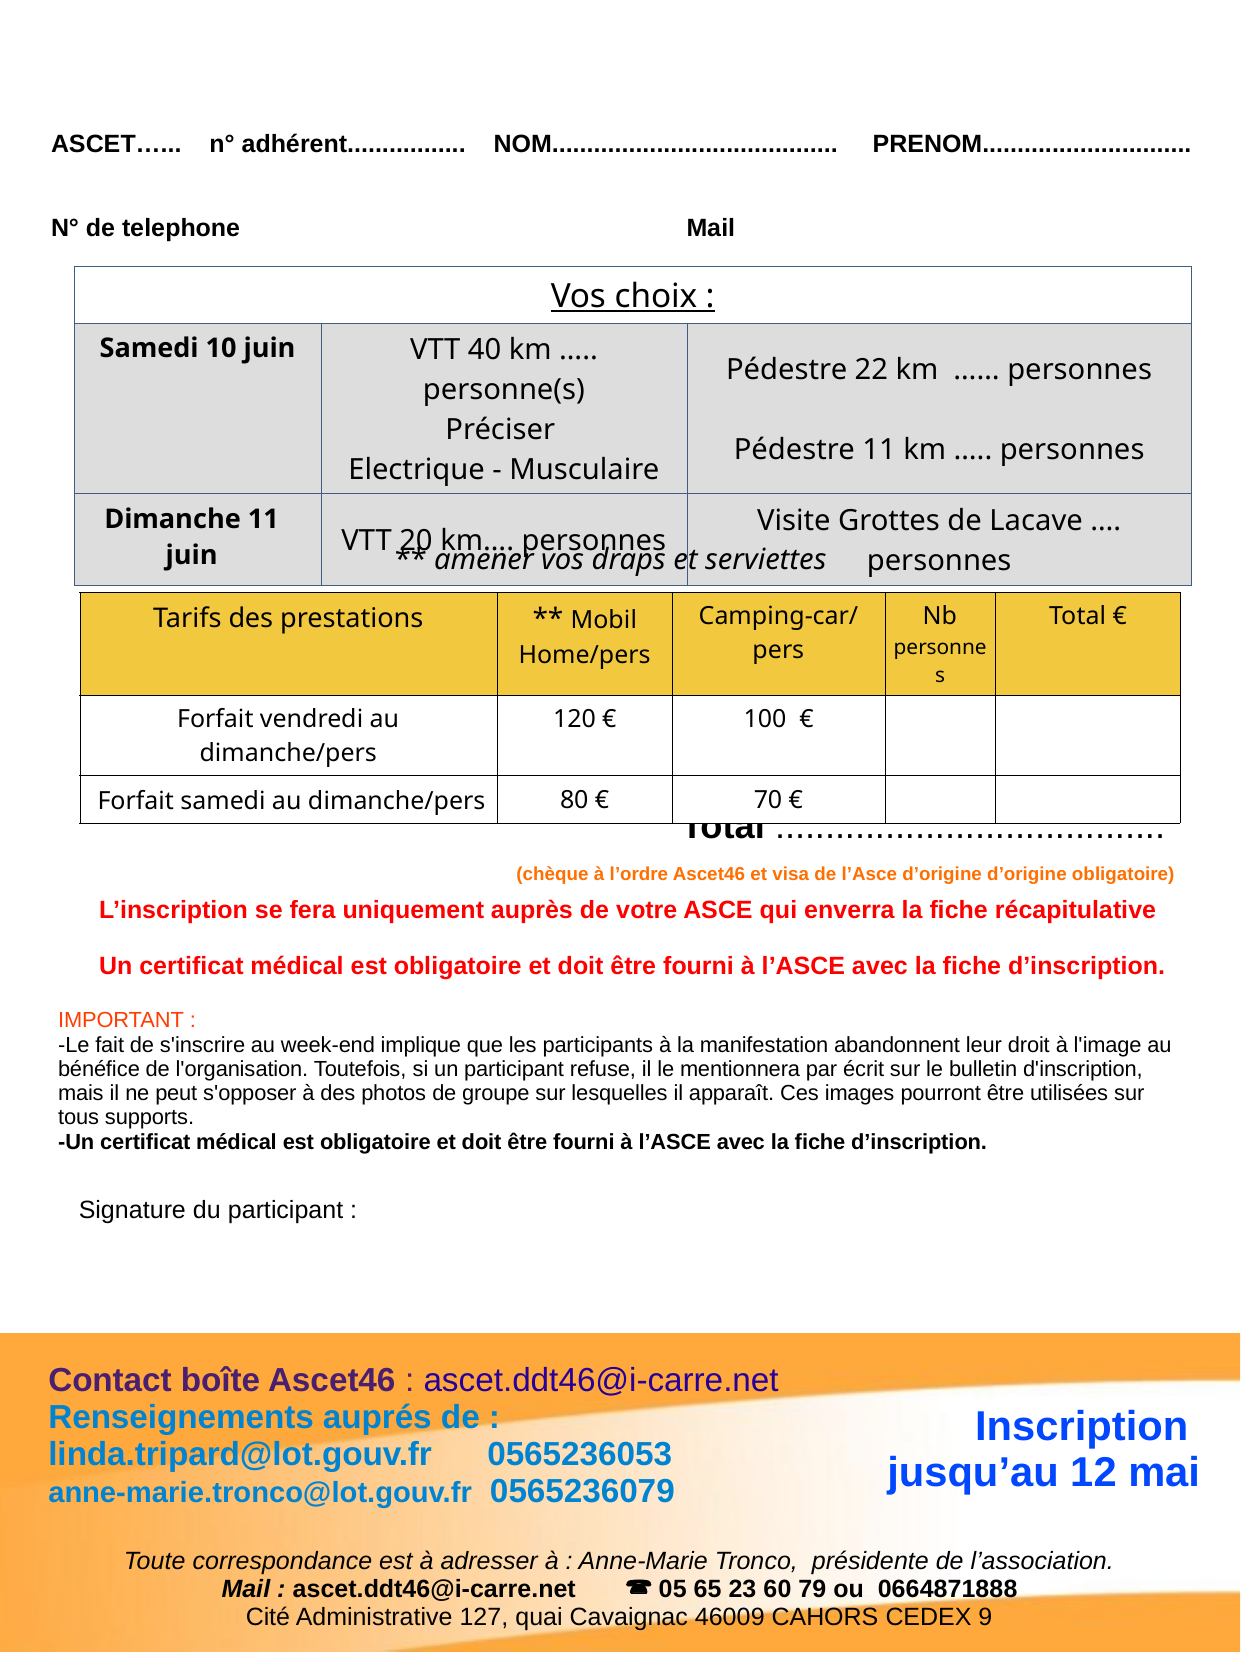

ASCET…... n° adhérent................. NOM......................................... PRENOM..............................
N° de telephone Mail
| Vos choix : | | |
| --- | --- | --- |
| Samedi 10 juin | VTT 40 km ….. personne(s) Préciser Electrique - Musculaire | Pédestre 22 km …… personnes Pédestre 11 km ….. personnes |
| Dimanche 11 juin | VTT 20 km…. personnes | Visite Grottes de Lacave …. personnes |
** amener vos draps et serviettes
| Tarifs des prestations | \*\* Mobil Home/pers | Camping-car/pers | Nb personnes | Total € |
| --- | --- | --- | --- | --- |
| Forfait vendredi au dimanche/pers | 120 € | 100 € | | |
| Forfait samedi au dimanche/pers | 80 € | 70 € | | |
 Total :......................................
(chèque à l’ordre Ascet46 et visa de l’Asce d’origine d’origine obligatoire)
L’inscription se fera uniquement auprès de votre ASCE qui enverra la fiche récapitulative
Un certificat médical est obligatoire et doit être fourni à l’ASCE avec la fiche d’inscription.
IMPORTANT :
-Le fait de s'inscrire au week-end implique que les participants à la manifestation abandonnent leur droit à l'image au bénéfice de l'organisation. Toutefois, si un participant refuse, il le mentionnera par écrit sur le bulletin d'inscription, mais il ne peut s'opposer à des photos de groupe sur lesquelles il apparaît. Ces images pourront être utilisées sur tous supports.
-Un certificat médical est obligatoire et doit être fourni à l’ASCE avec la fiche d’inscription.
Signature du participant :
Contact boîte Ascet46 : ascet.ddt46@i-carre.net
Renseignements auprés de :
linda.tripard@lot.gouv.fr 0565236053
anne-marie.tronco@lot.gouv.fr 0565236079
Inscription
jusqu’au 12 mai
Toute correspondance est à adresser à : Anne-Marie Tronco, présidente de l’association.
Mail : ascet.ddt46@i-carre.net  05 65 23 60 79 ou 0664871888
Cité Administrative 127, quai Cavaignac 46009 CAHORS CEDEX 9